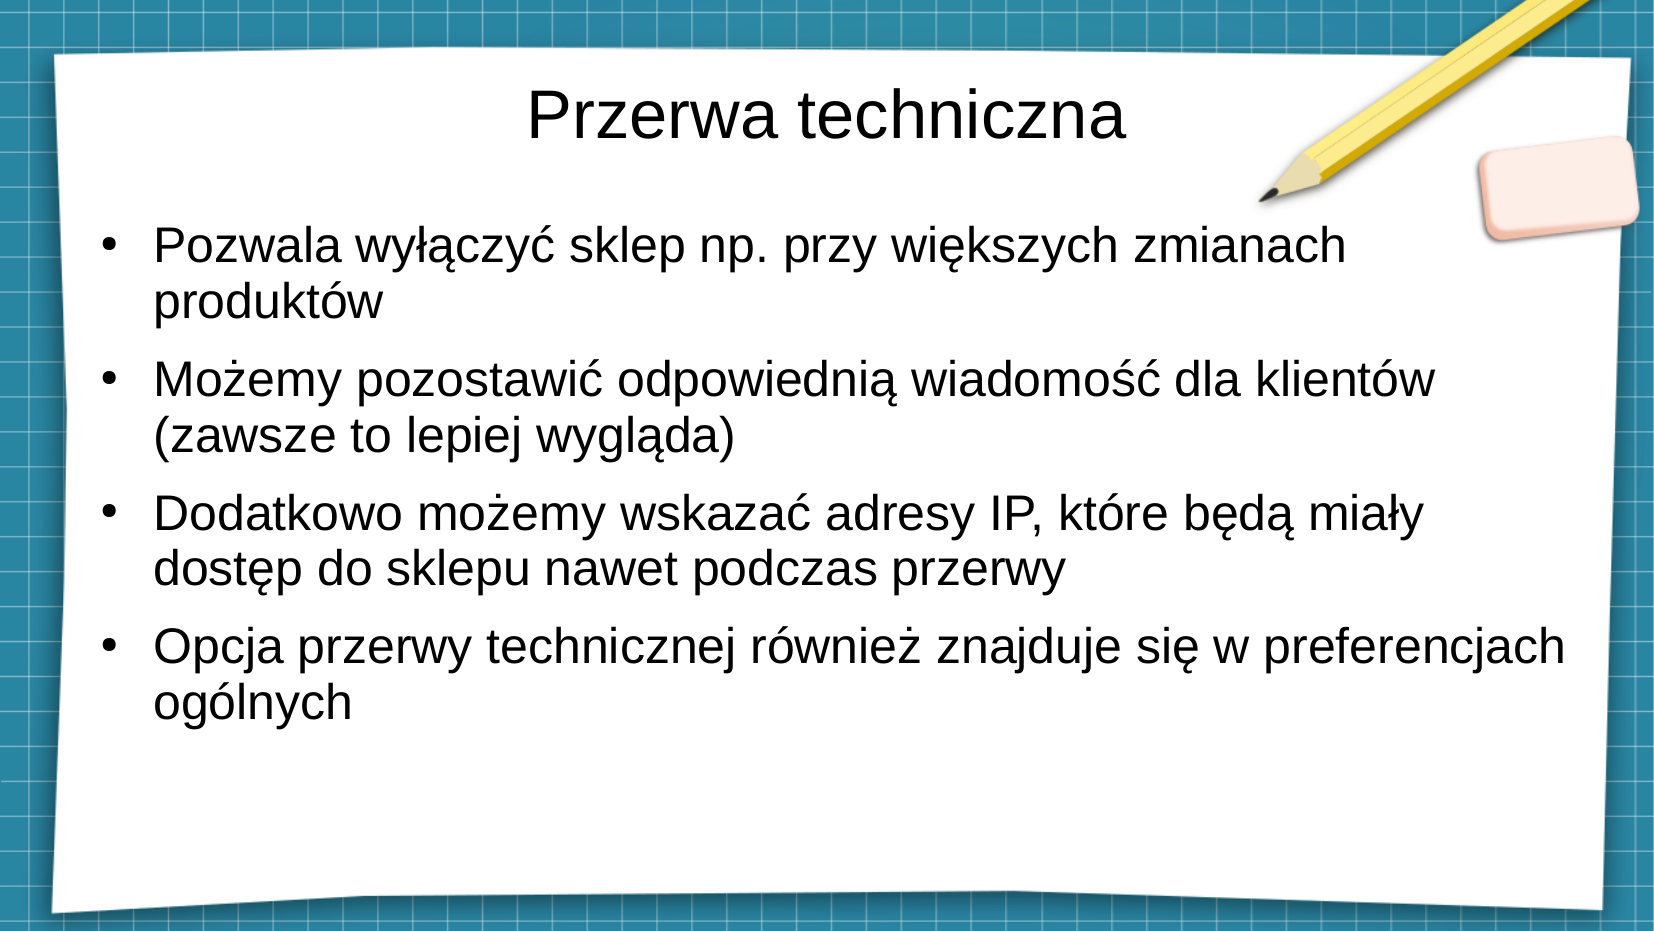

# Przerwa techniczna
Pozwala wyłączyć sklep np. przy większych zmianach produktów
Możemy pozostawić odpowiednią wiadomość dla klientów (zawsze to lepiej wygląda)
Dodatkowo możemy wskazać adresy IP, które będą miały dostęp do sklepu nawet podczas przerwy
Opcja przerwy technicznej również znajduje się w preferencjach ogólnych